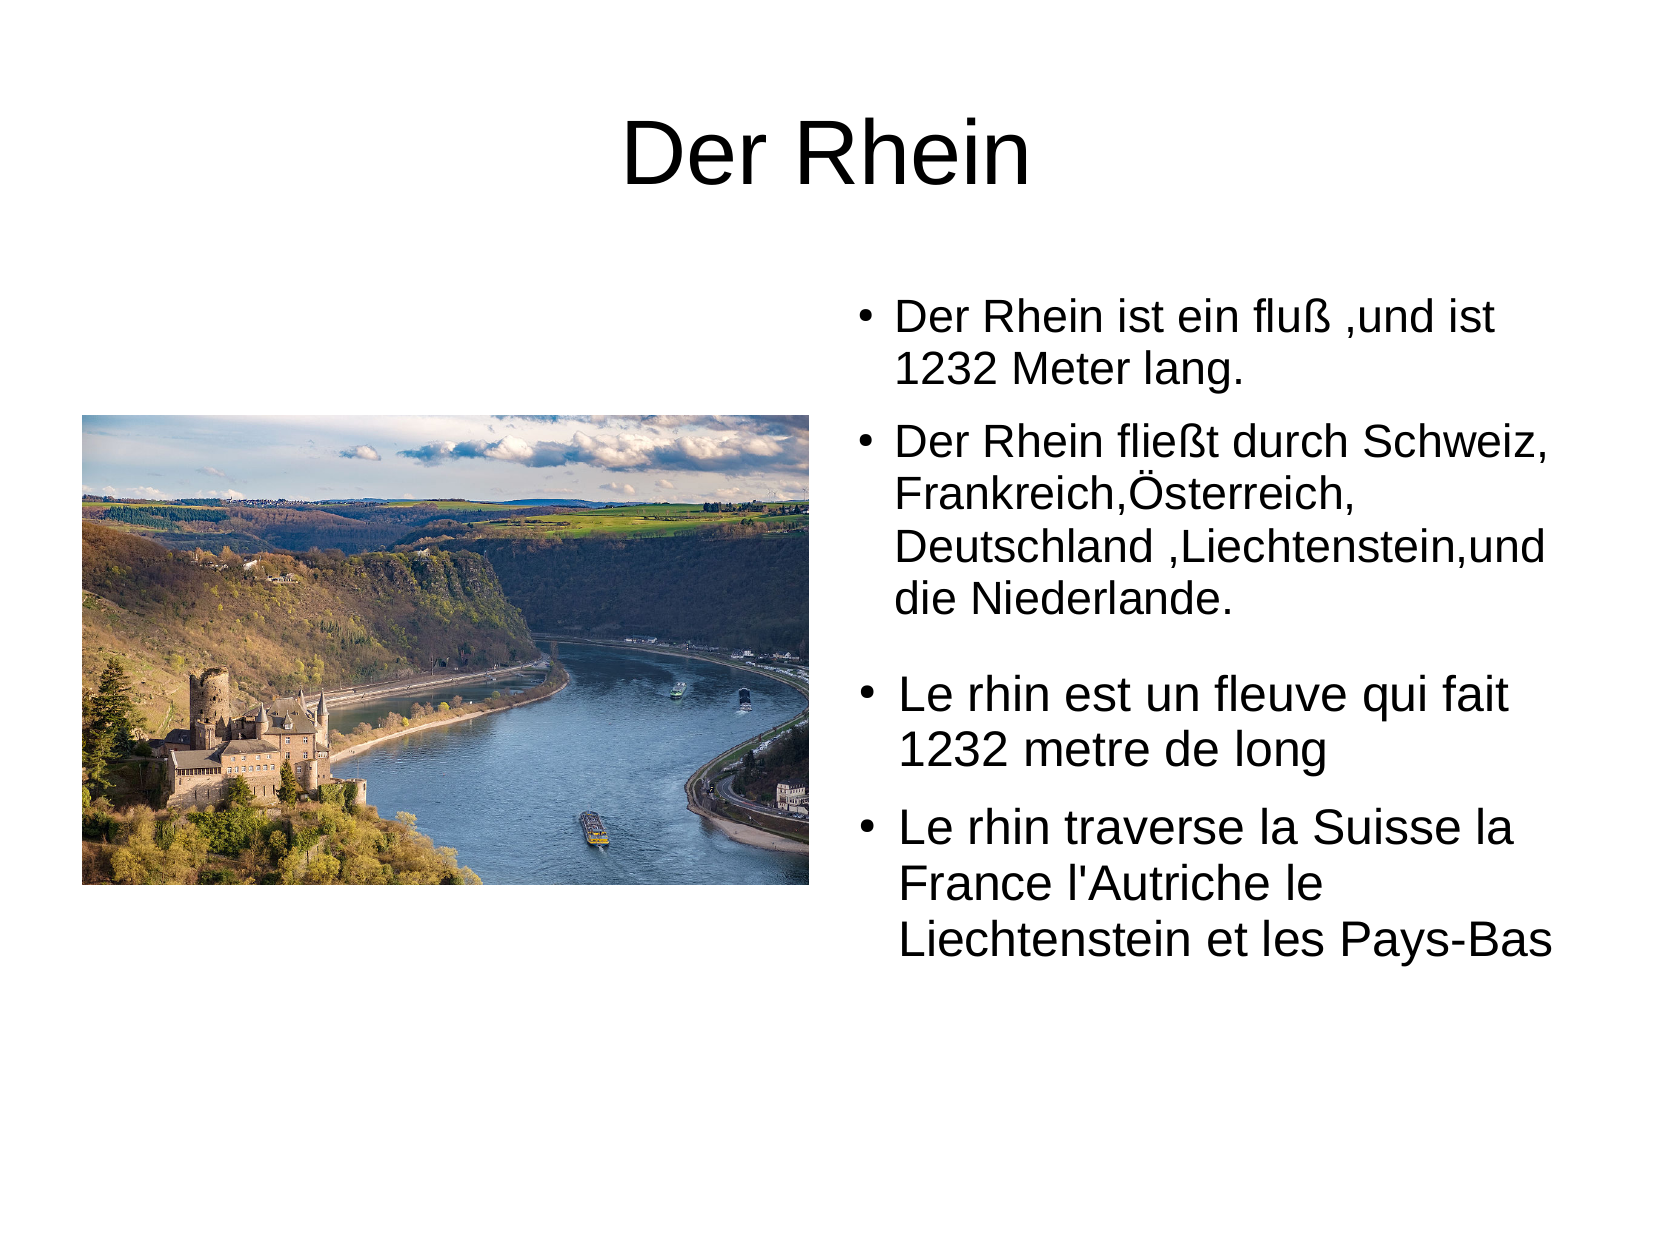

# Der Rhein
Der Rhein ist ein fluß ,und ist 1232 Meter lang.
Der Rhein fließt durch Schweiz, Frankreich,Österreich, Deutschland ,Liechtenstein,und die Niederlande.
Le rhin est un fleuve qui fait 1232 metre de long
Le rhin traverse la Suisse la France l'Autriche le Liechtenstein et les Pays-Bas